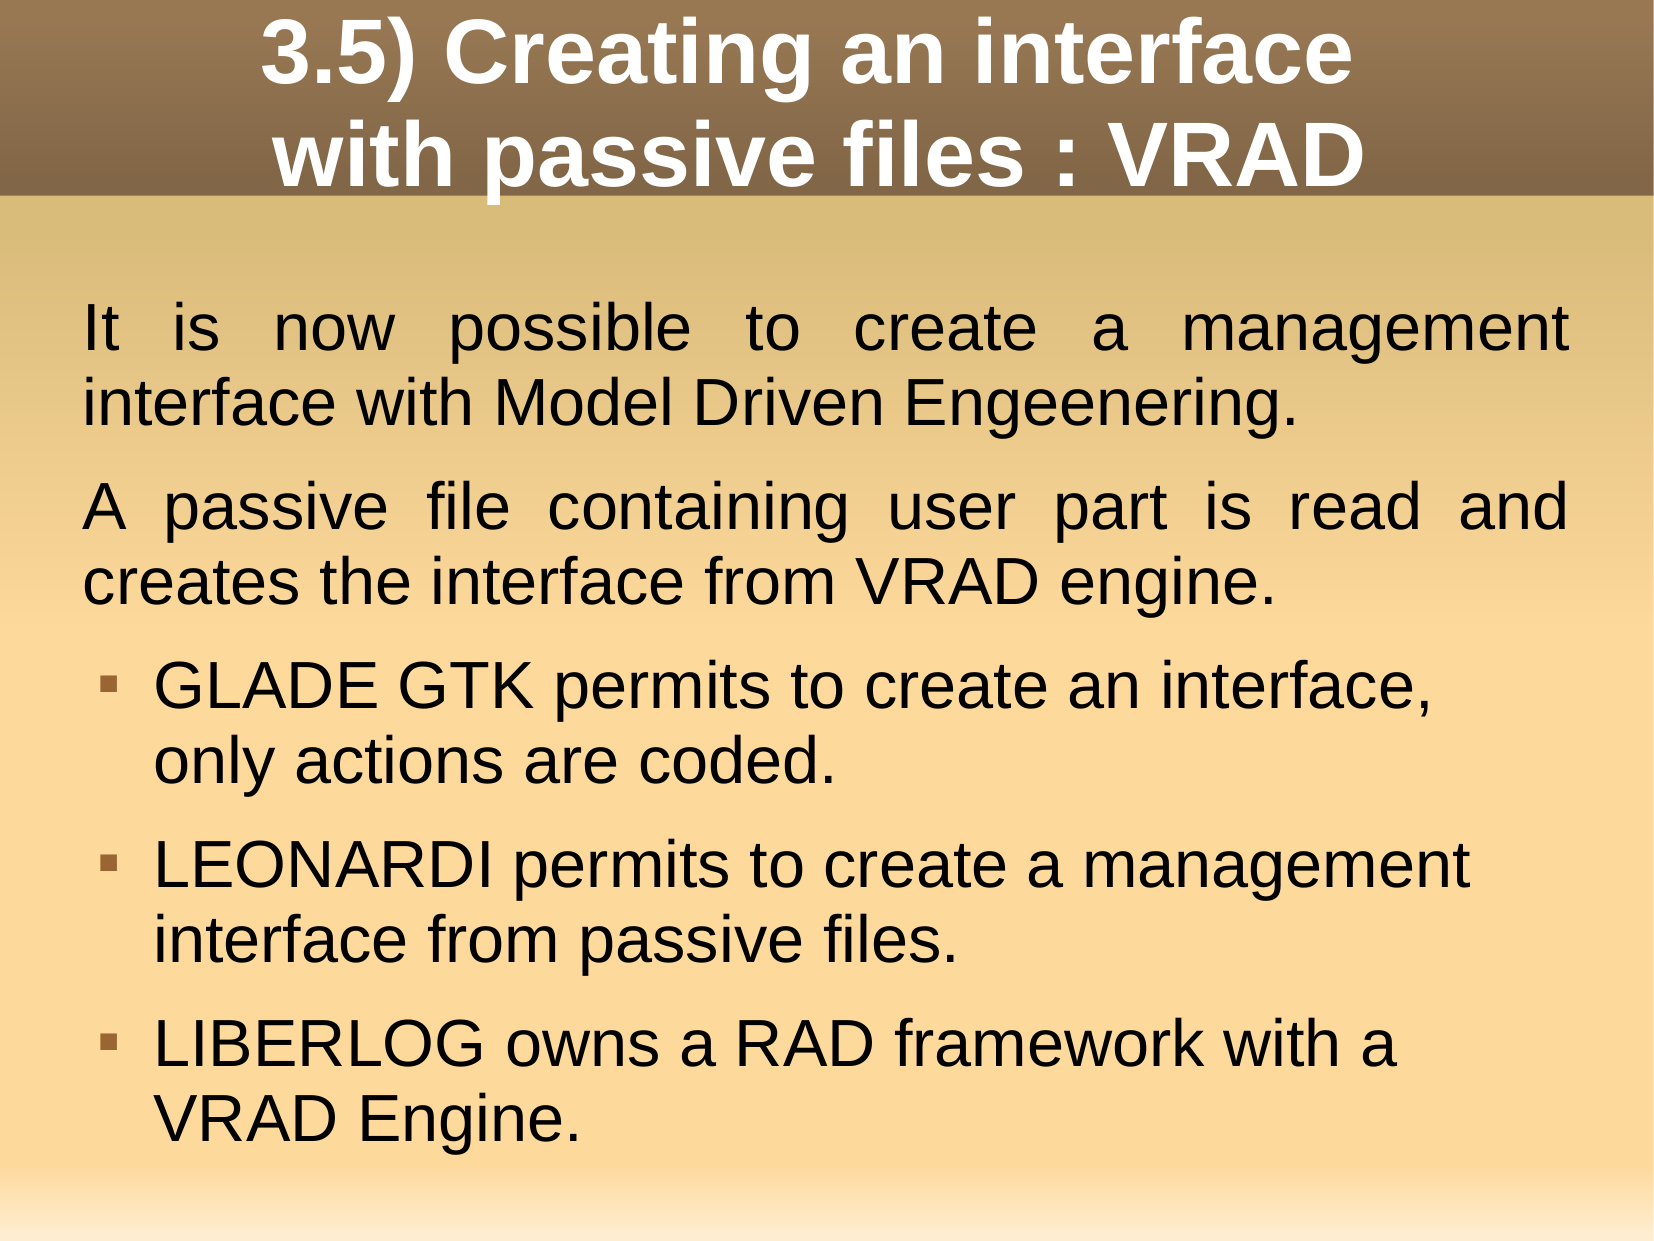

# 3.5) Creating an interface with passive files : VRAD
It is now possible to create a management interface with Model Driven Engeenering.
A passive file containing user part is read and creates the interface from VRAD engine.
GLADE GTK permits to create an interface, only actions are coded.
LEONARDI permits to create a management interface from passive files.
LIBERLOG owns a RAD framework with a VRAD Engine.